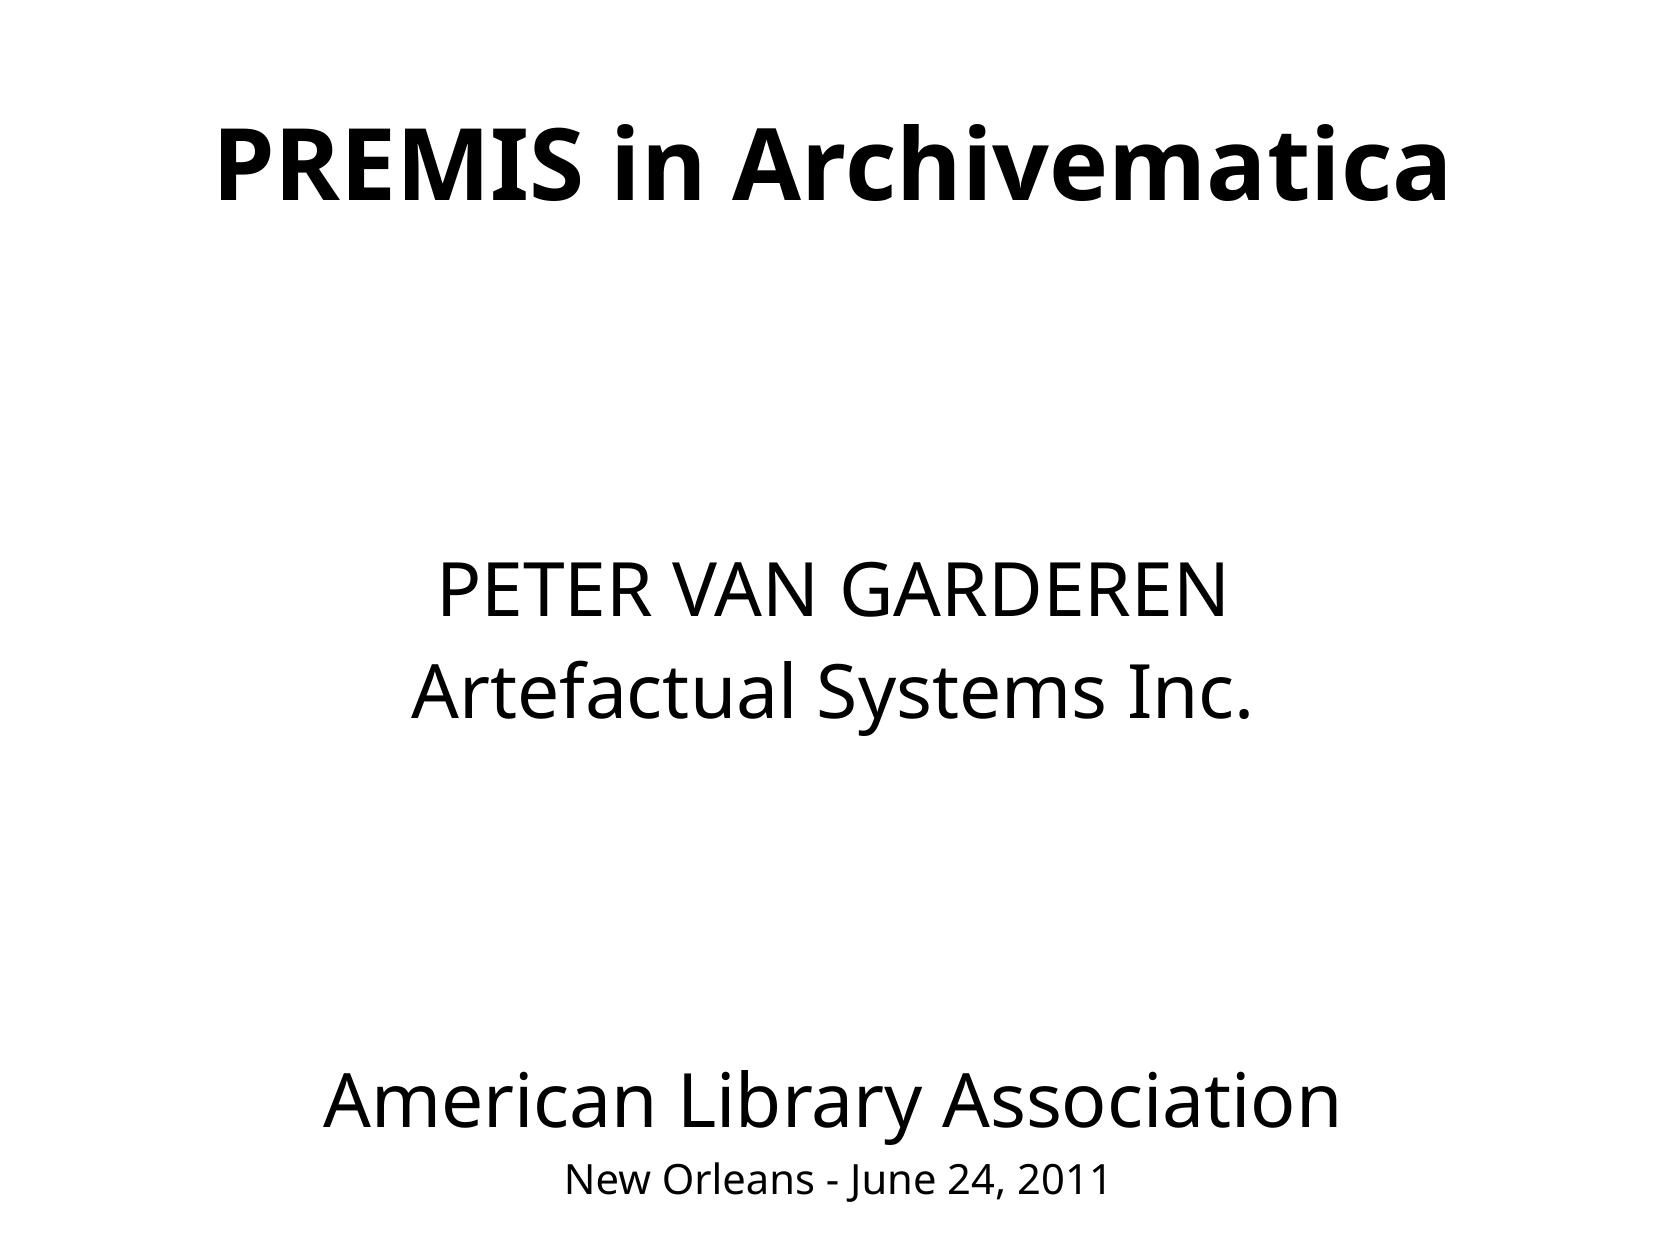

# PREMIS in Archivematica PETER VAN GARDEREN Artefactual Systems Inc. American Library Association New Orleans - June 24, 2011